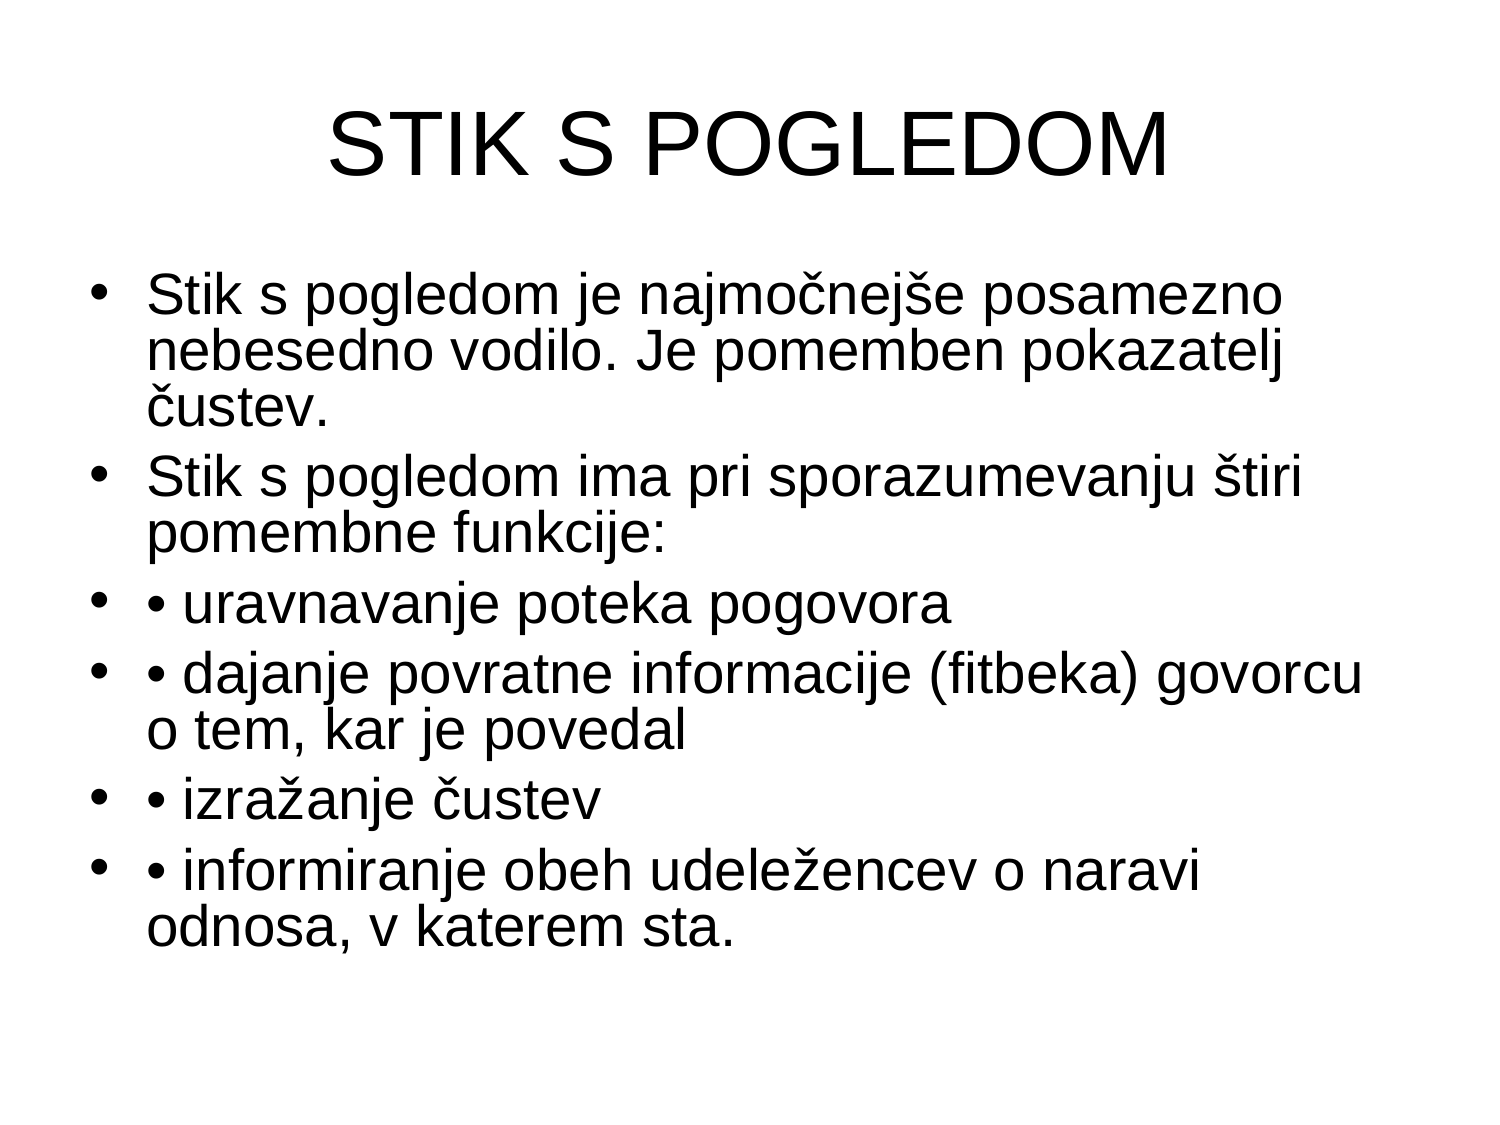

# STIK S POGLEDOM
Stik s pogledom je najmočnejše posamezno nebesedno vodilo. Je pomemben pokazatelj čustev.
Stik s pogledom ima pri sporazumevanju štiri pomembne funkcije:
• uravnavanje poteka pogovora
• dajanje povratne informacije (fitbeka) govorcu o tem, kar je povedal
• izražanje čustev
• informiranje obeh udeležencev o naravi odnosa, v katerem sta.